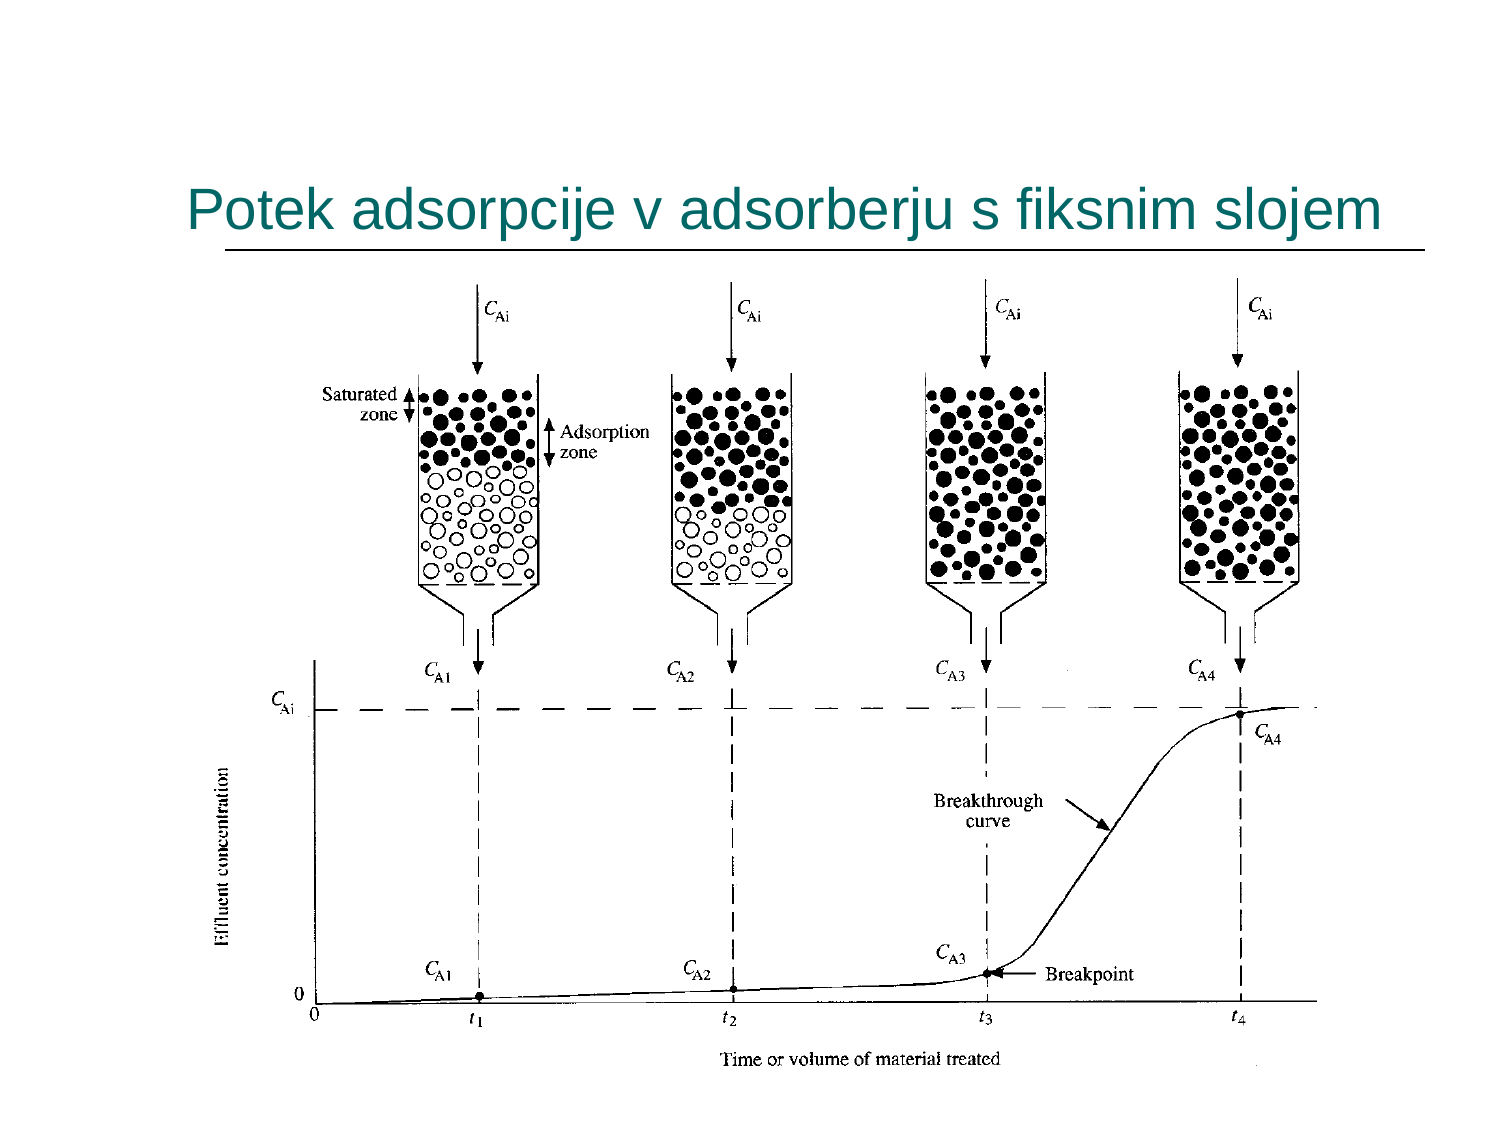

# Potek adsorpcije v adsorberju s fiksnim slojem